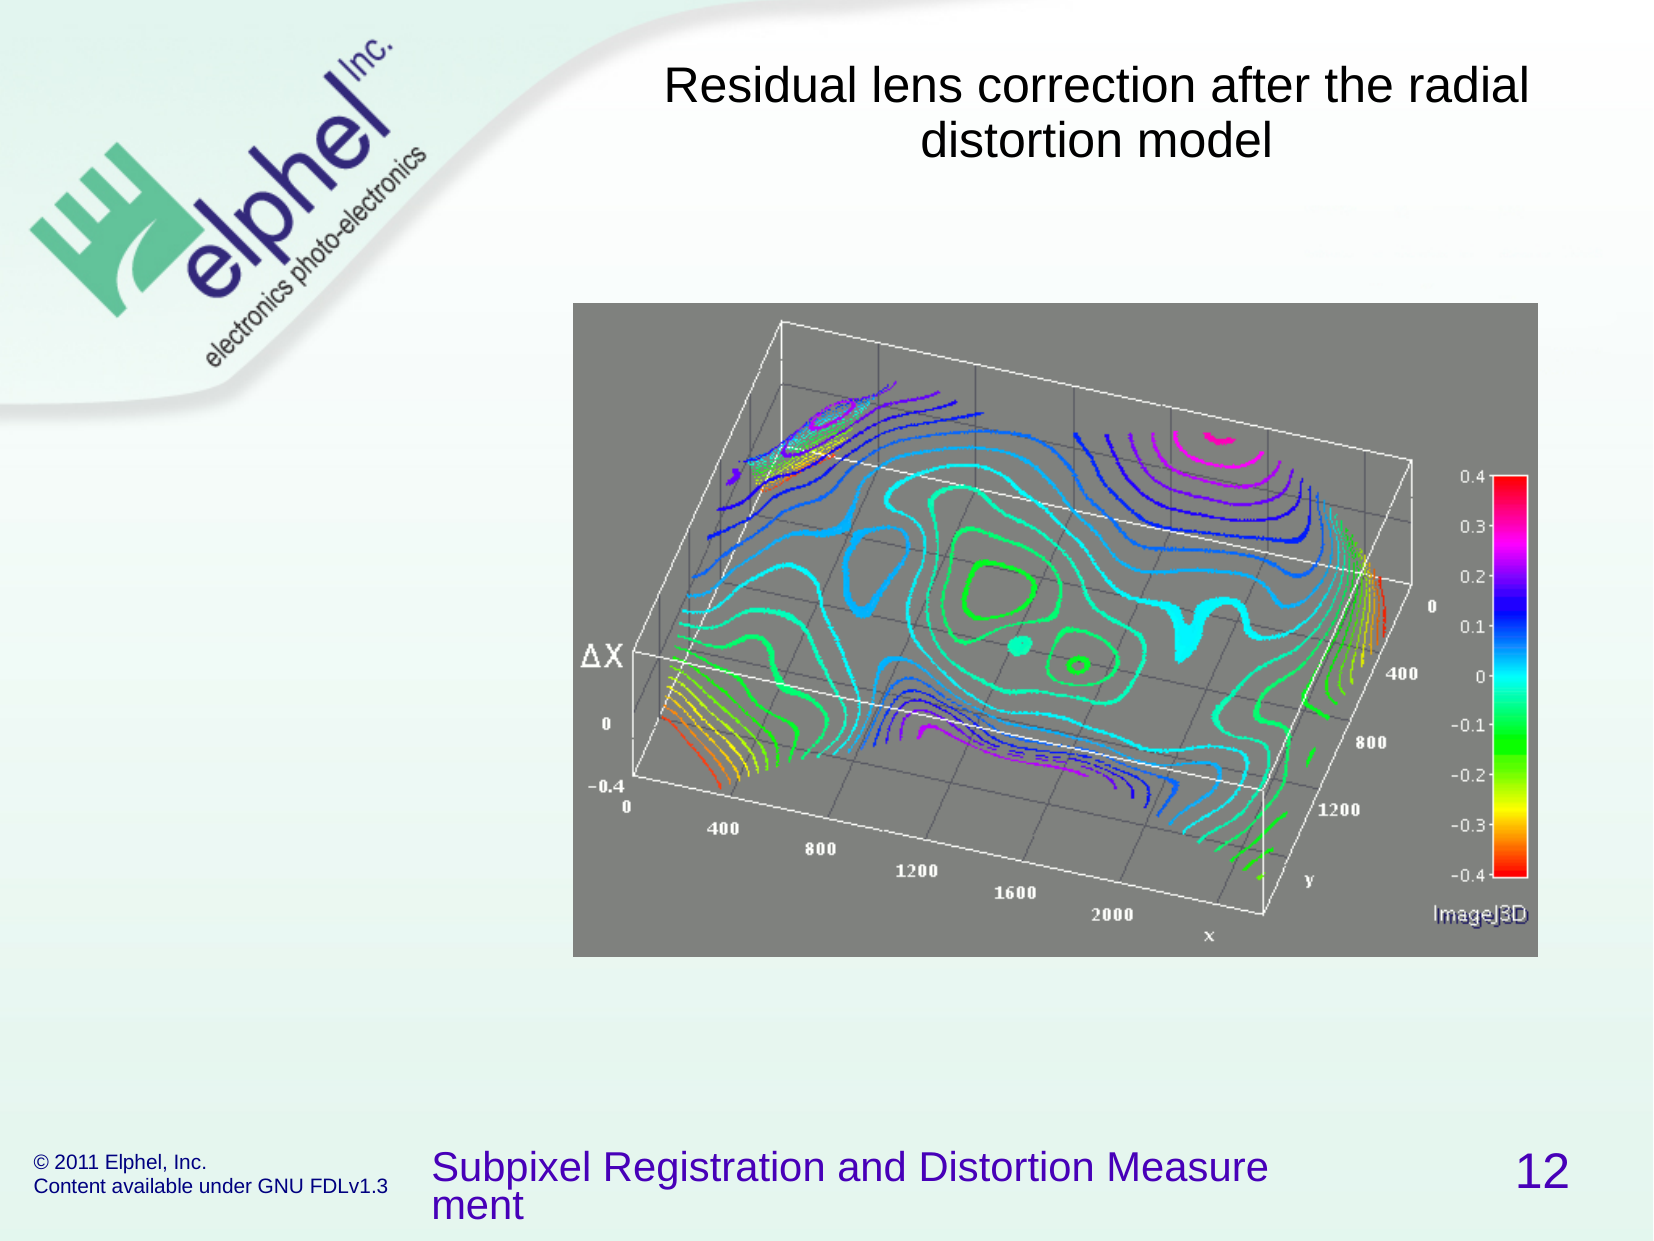

# Residual lens correction after the radial distortion model
Subpixel Registration and Distortion Measurement
12